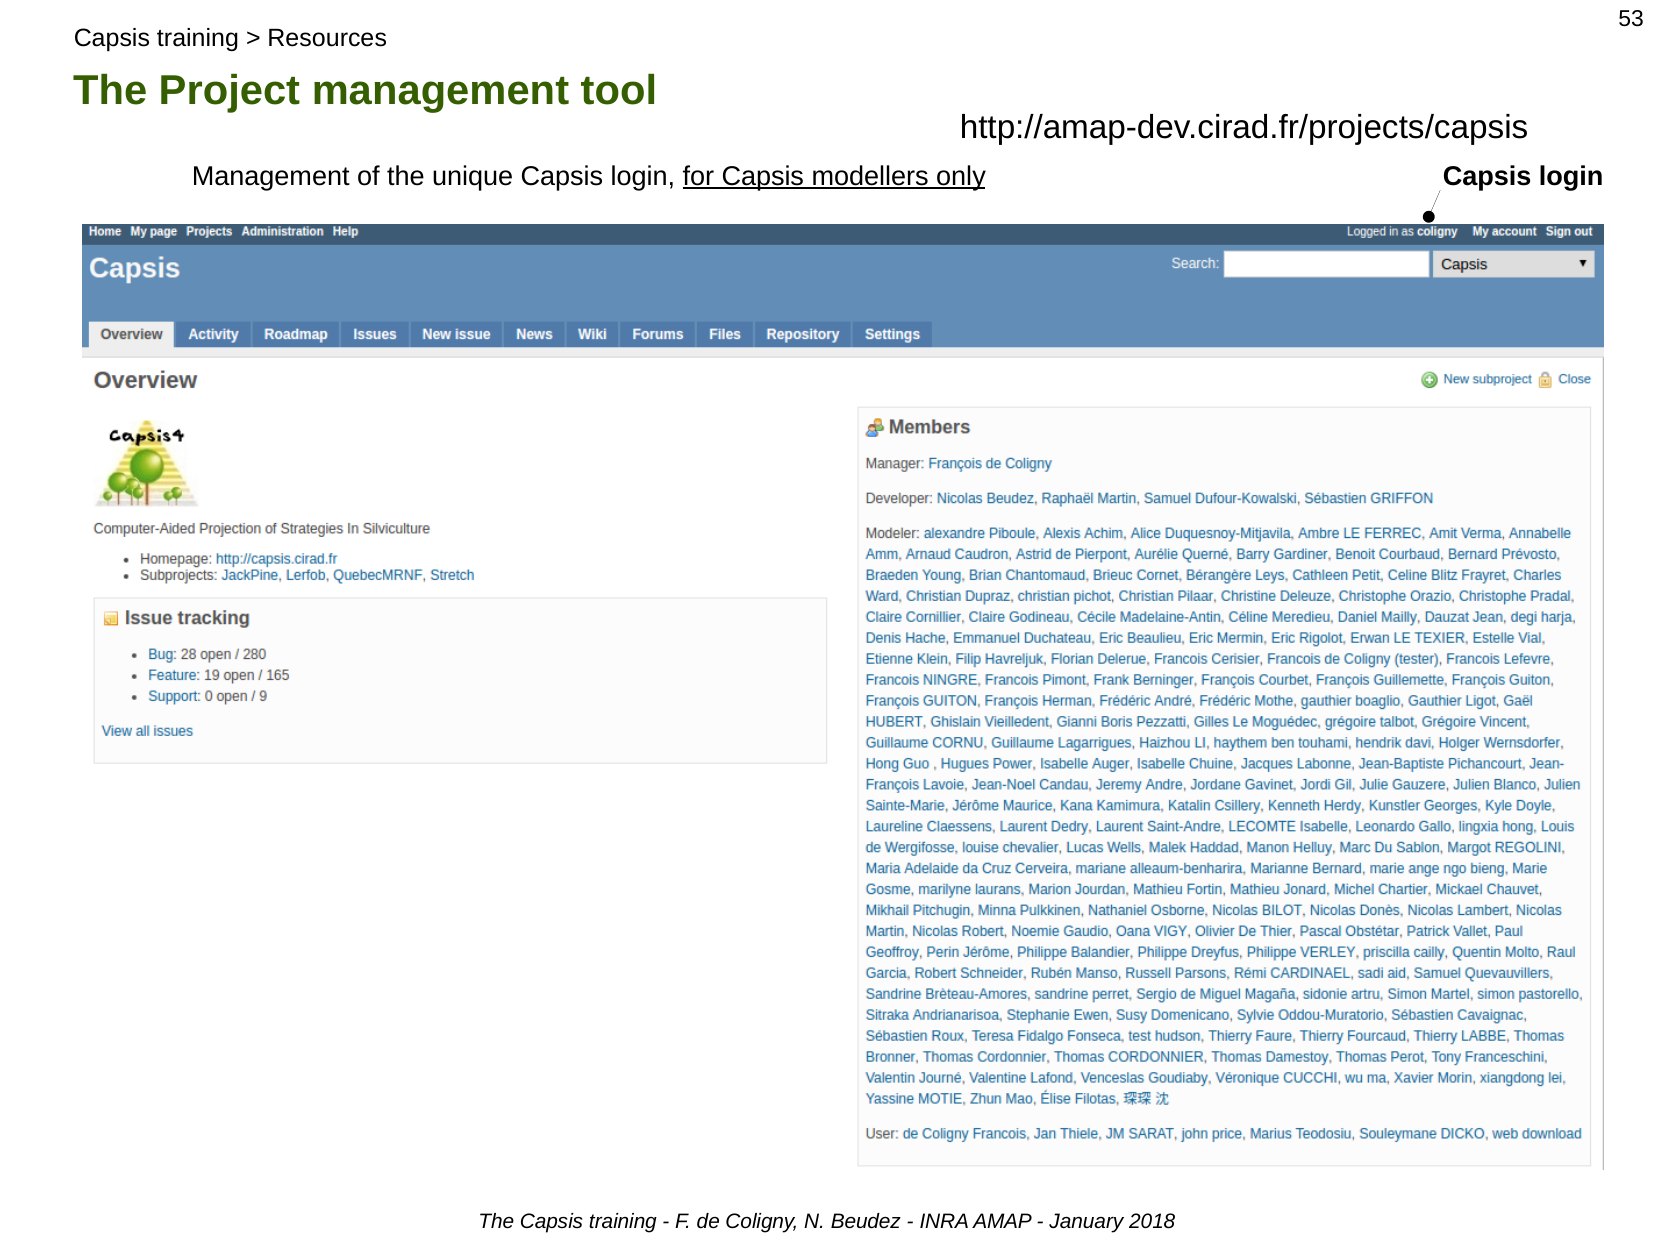

53
Capsis training > Resources
The Project management tool
http://amap-dev.cirad.fr/projects/capsis
Management of the unique Capsis login, for Capsis modellers only
Capsis login
The Capsis training - F. de Coligny, N. Beudez - INRA AMAP - January 2018